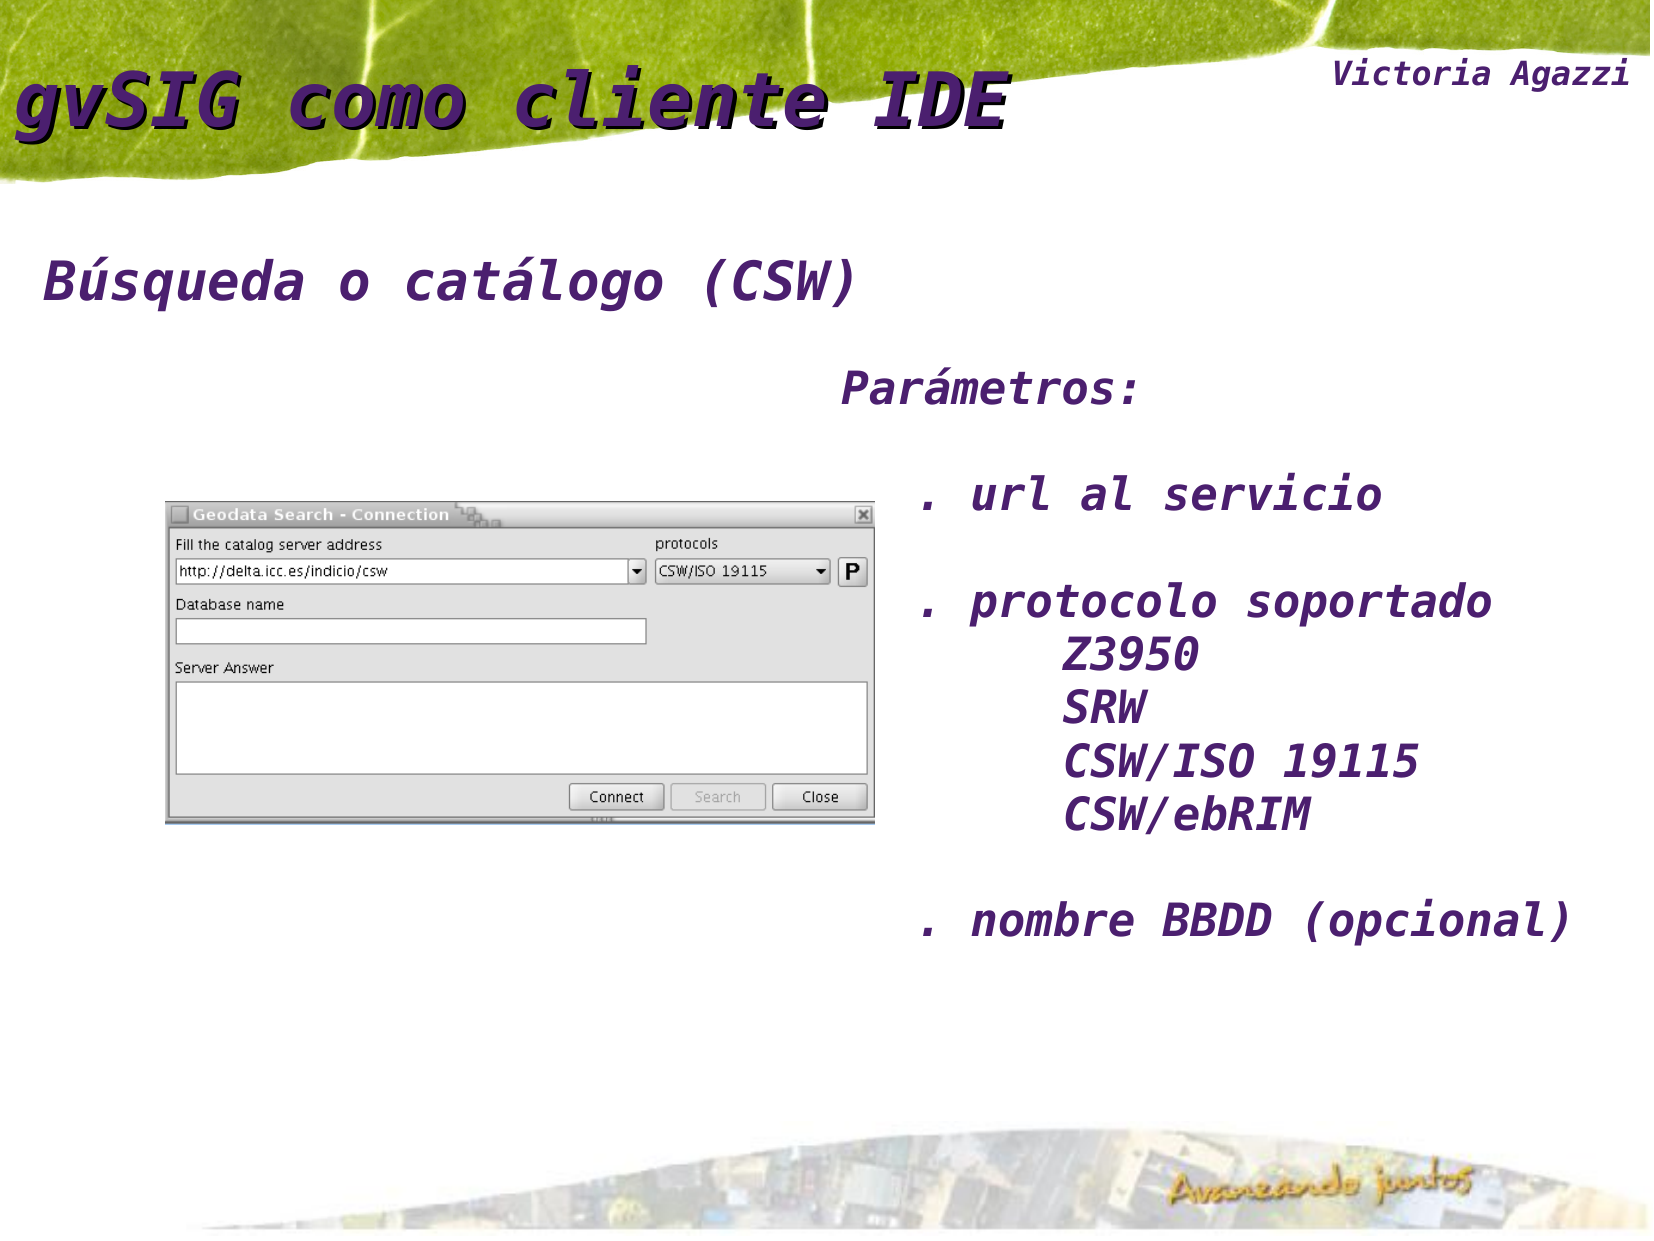

gvSIG como cliente IDE
Victoria Agazzi
Búsqueda o catálogo (CSW)
Parámetros:
	. url al servicio
	. protocolo soportado
			Z3950
			SRW
			CSW/ISO 19115
			CSW/ebRIM
	. nombre BBDD (opcional)